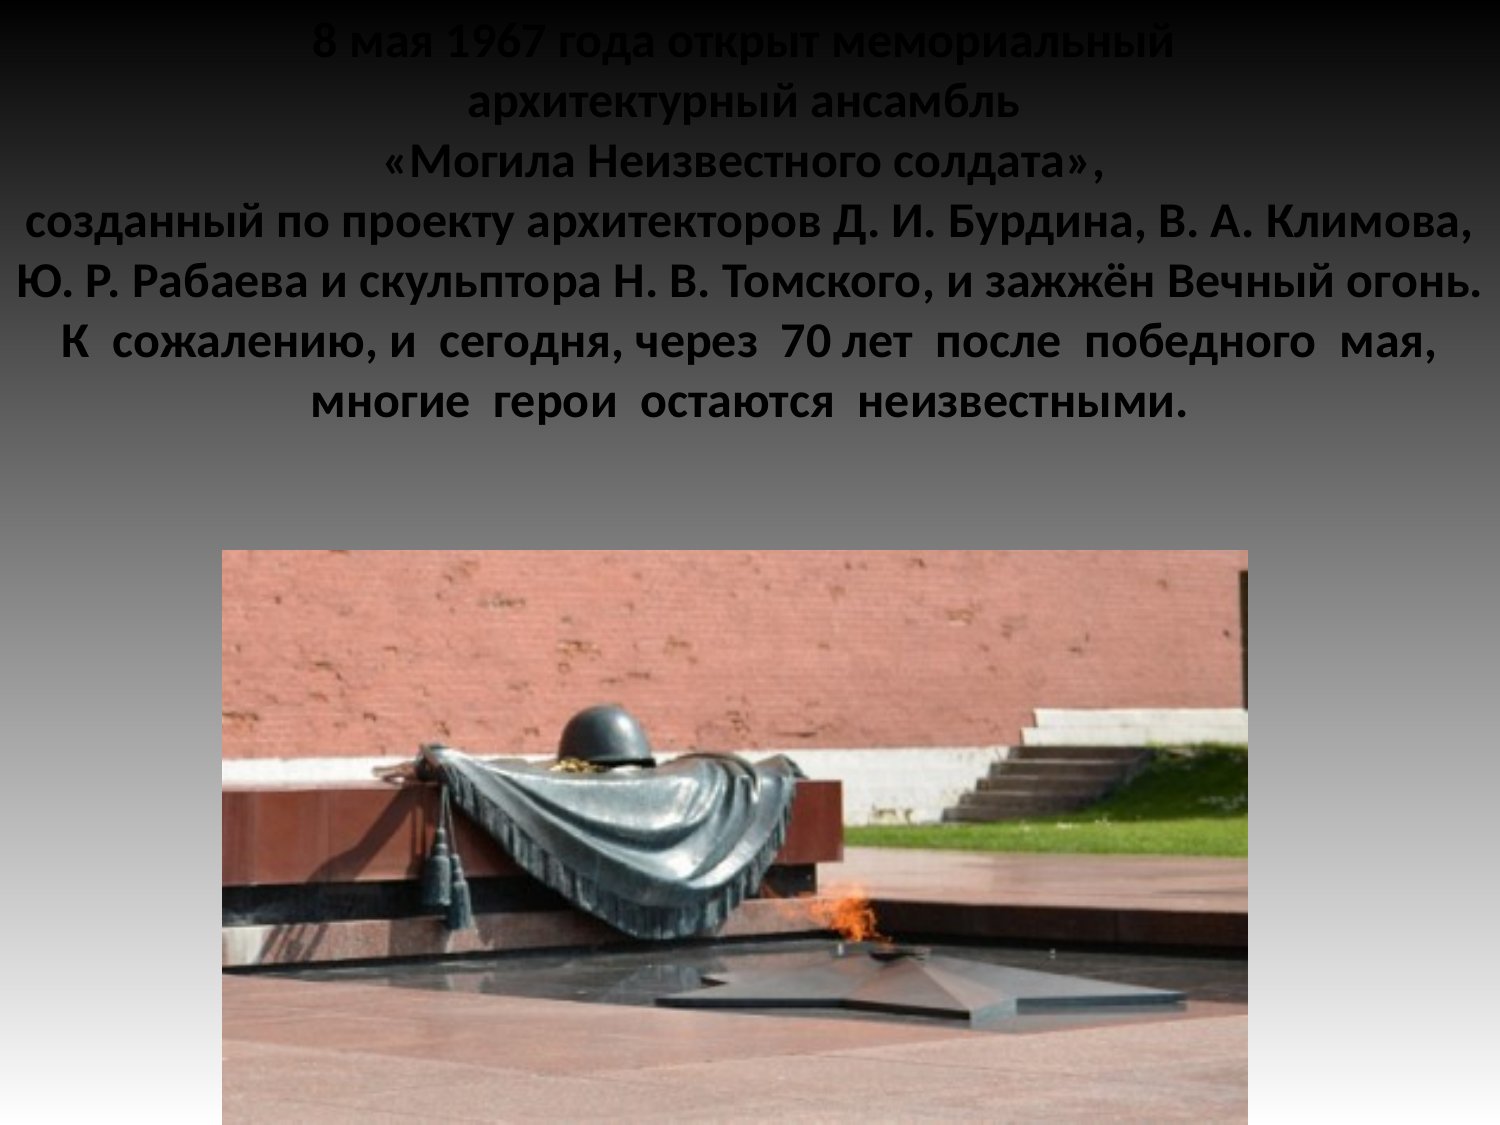

8 мая 1967 года открыт мемориальный
архитектурный ансамбль
«Могила Неизвестного солдата»,
созданный по проекту архитекторов Д. И. Бурдина, В. А. Климова, Ю. Р. Рабаева и скульптора Н. В. Томского, и зажжён Вечный огонь.
К сожалению, и сегодня, через 70 лет после победного мая, многие герои остаются неизвестными.